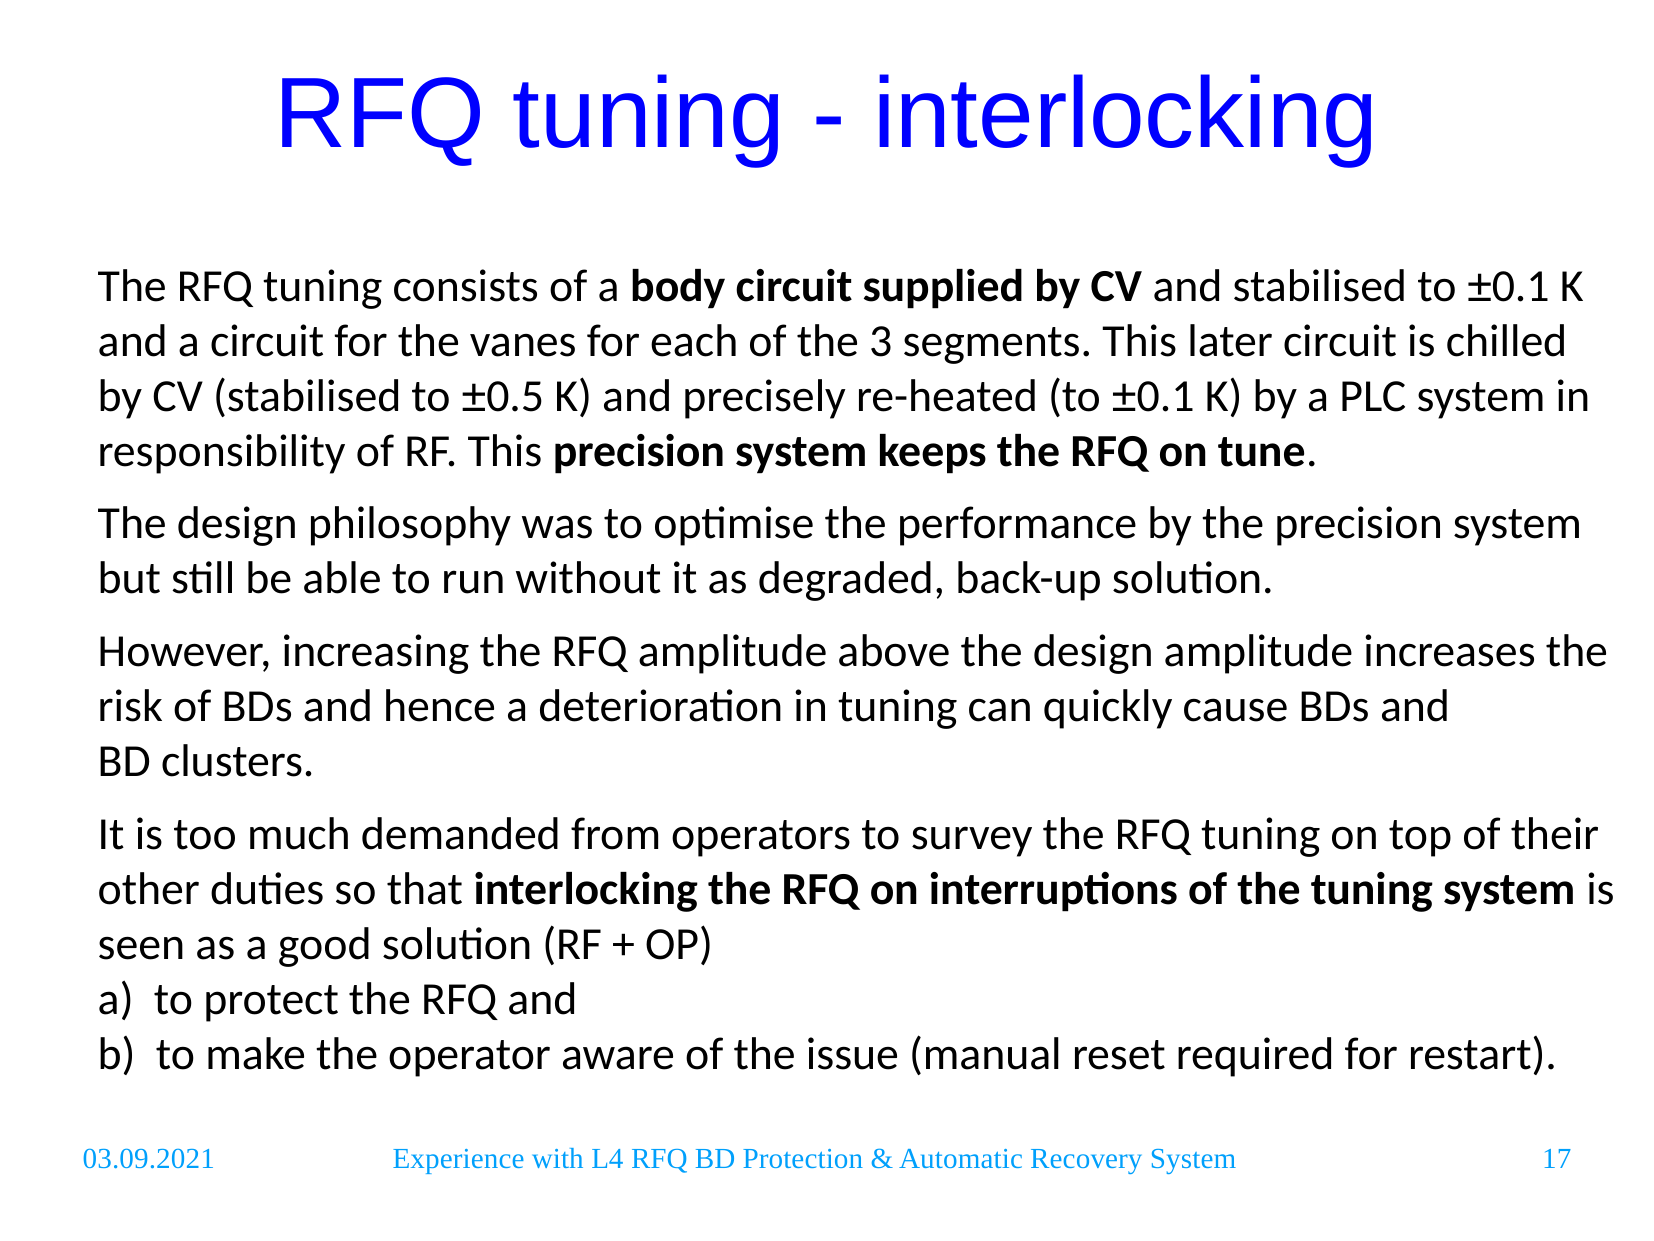

# RFQ tuning - interlocking
The RFQ tuning consists of a body circuit supplied by CV and stabilised to ±0.1 K and a circuit for the vanes for each of the 3 segments. This later circuit is chilled by CV (stabilised to ±0.5 K) and precisely re-heated (to ±0.1 K) by a PLC system in responsibility of RF. This precision system keeps the RFQ on tune.
The design philosophy was to optimise the performance by the precision system but still be able to run without it as degraded, back-up solution.
However, increasing the RFQ amplitude above the design amplitude increases the risk of BDs and hence a deterioration in tuning can quickly cause BDs and
BD clusters.
It is too much demanded from operators to survey the RFQ tuning on top of their other duties so that interlocking the RFQ on interruptions of the tuning system is seen as a good solution (RF + OP)
a) to protect the RFQ and
b) to make the operator aware of the issue (manual reset required for restart).
03.09.2021
Experience with L4 RFQ BD Protection & Automatic Recovery System
17